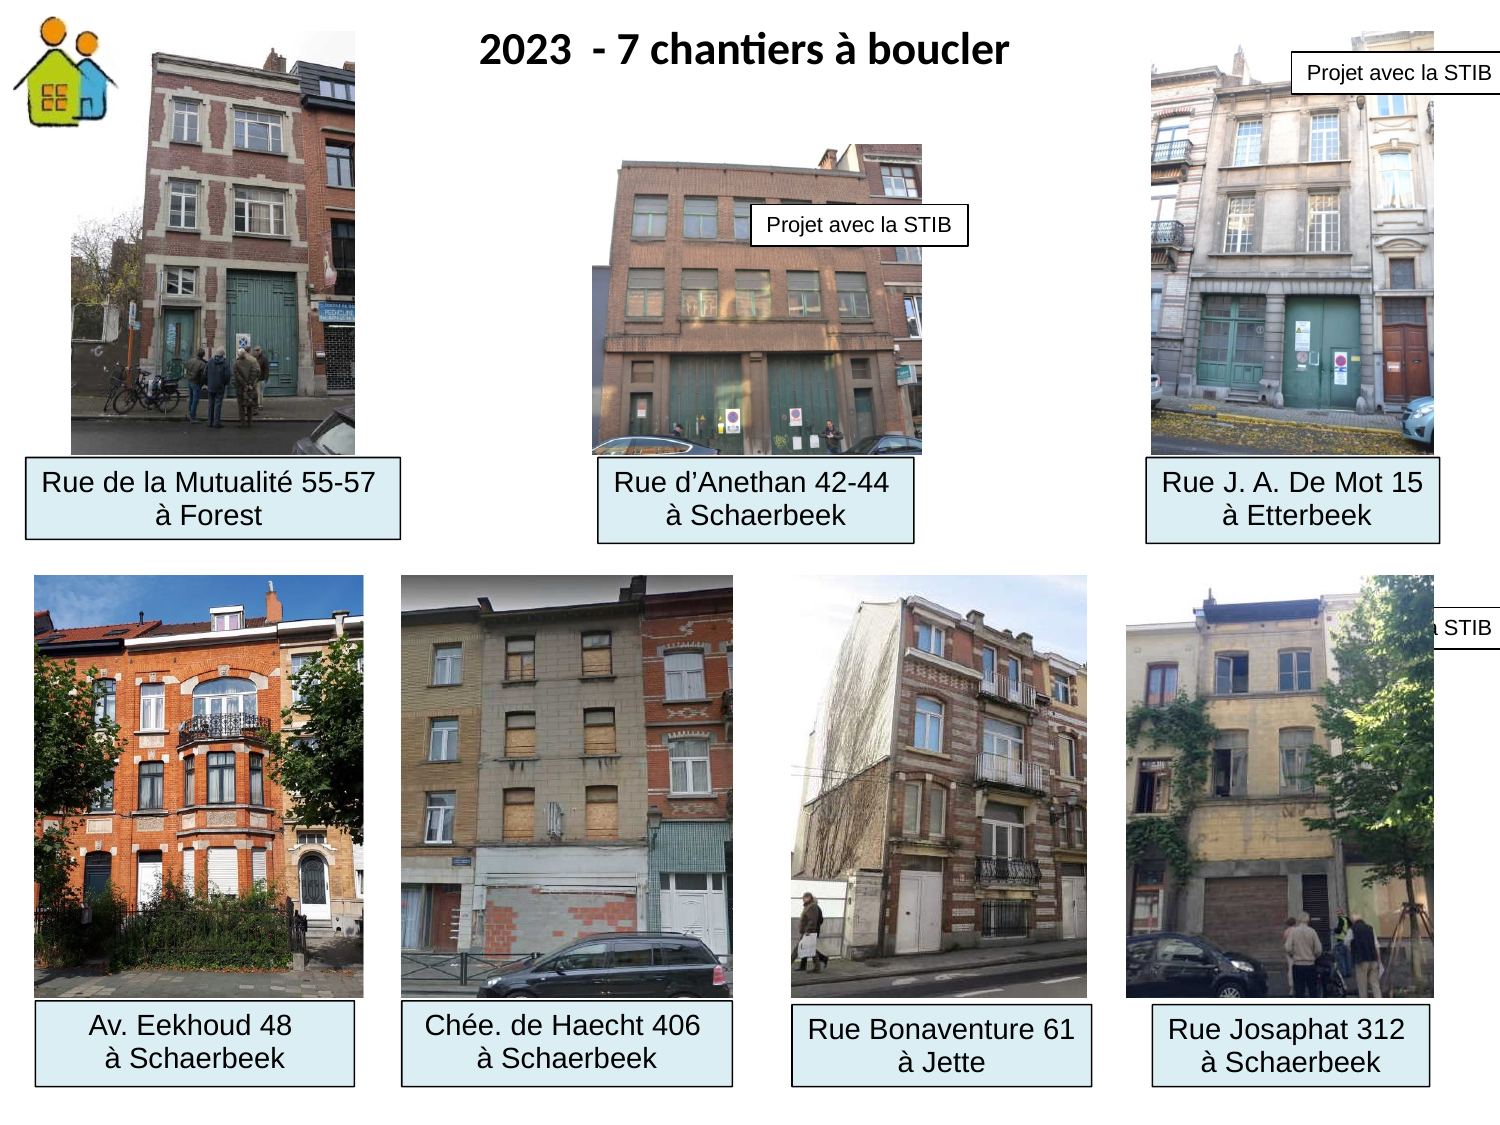

2023 - 7 chantiers à boucler
Projet avec la STIB
Projet avec la STIB
Rue de la Mutualité 55-57
à Forest
Rue d’Anethan 42-44
à Schaerbeek
Rue J. A. De Mot 15
 à Etterbeek
Projet avec la STIB
Av. Eekhoud 48
à Schaerbeek
Chée. de Haecht 406
à Schaerbeek
Rue Bonaventure 61
à Jette
Rue Josaphat 312
à Schaerbeek